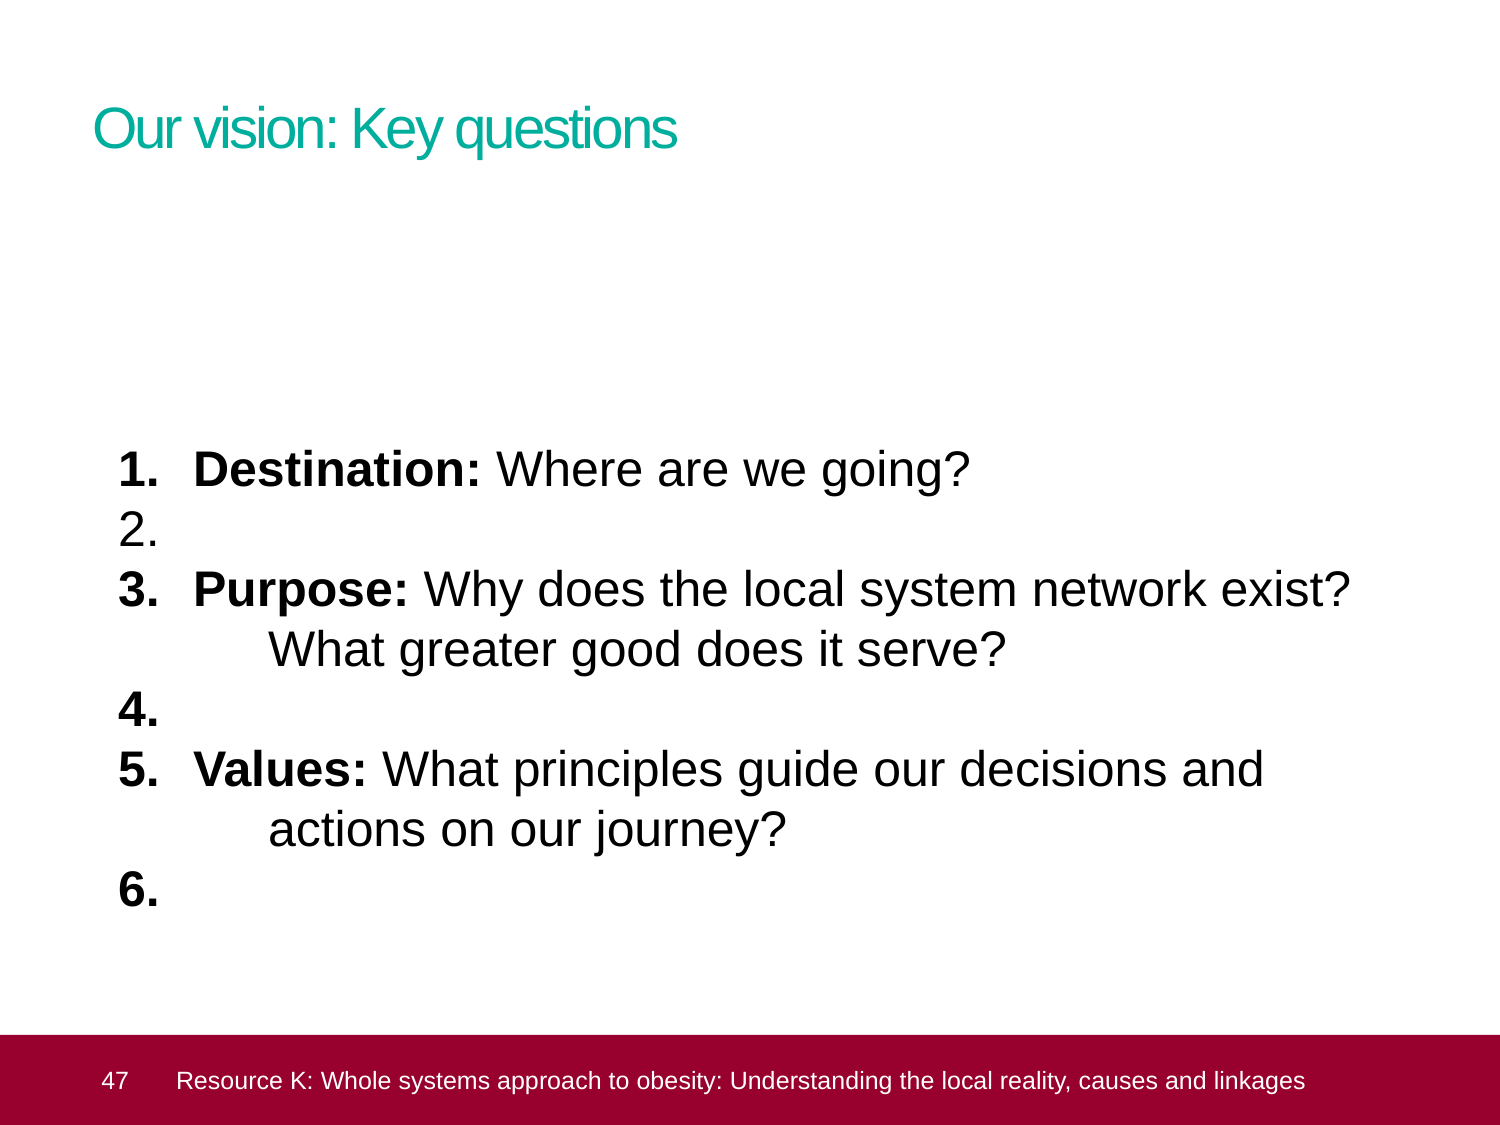

# Our vision: Key questions
Destination: Where are we going?
Purpose: Why does the local system network exist? What greater good does it serve?
Values: What principles guide our decisions and actions on our journey?
Resource K: Whole systems approach to obesity: Understanding the local reality, causes and linkages